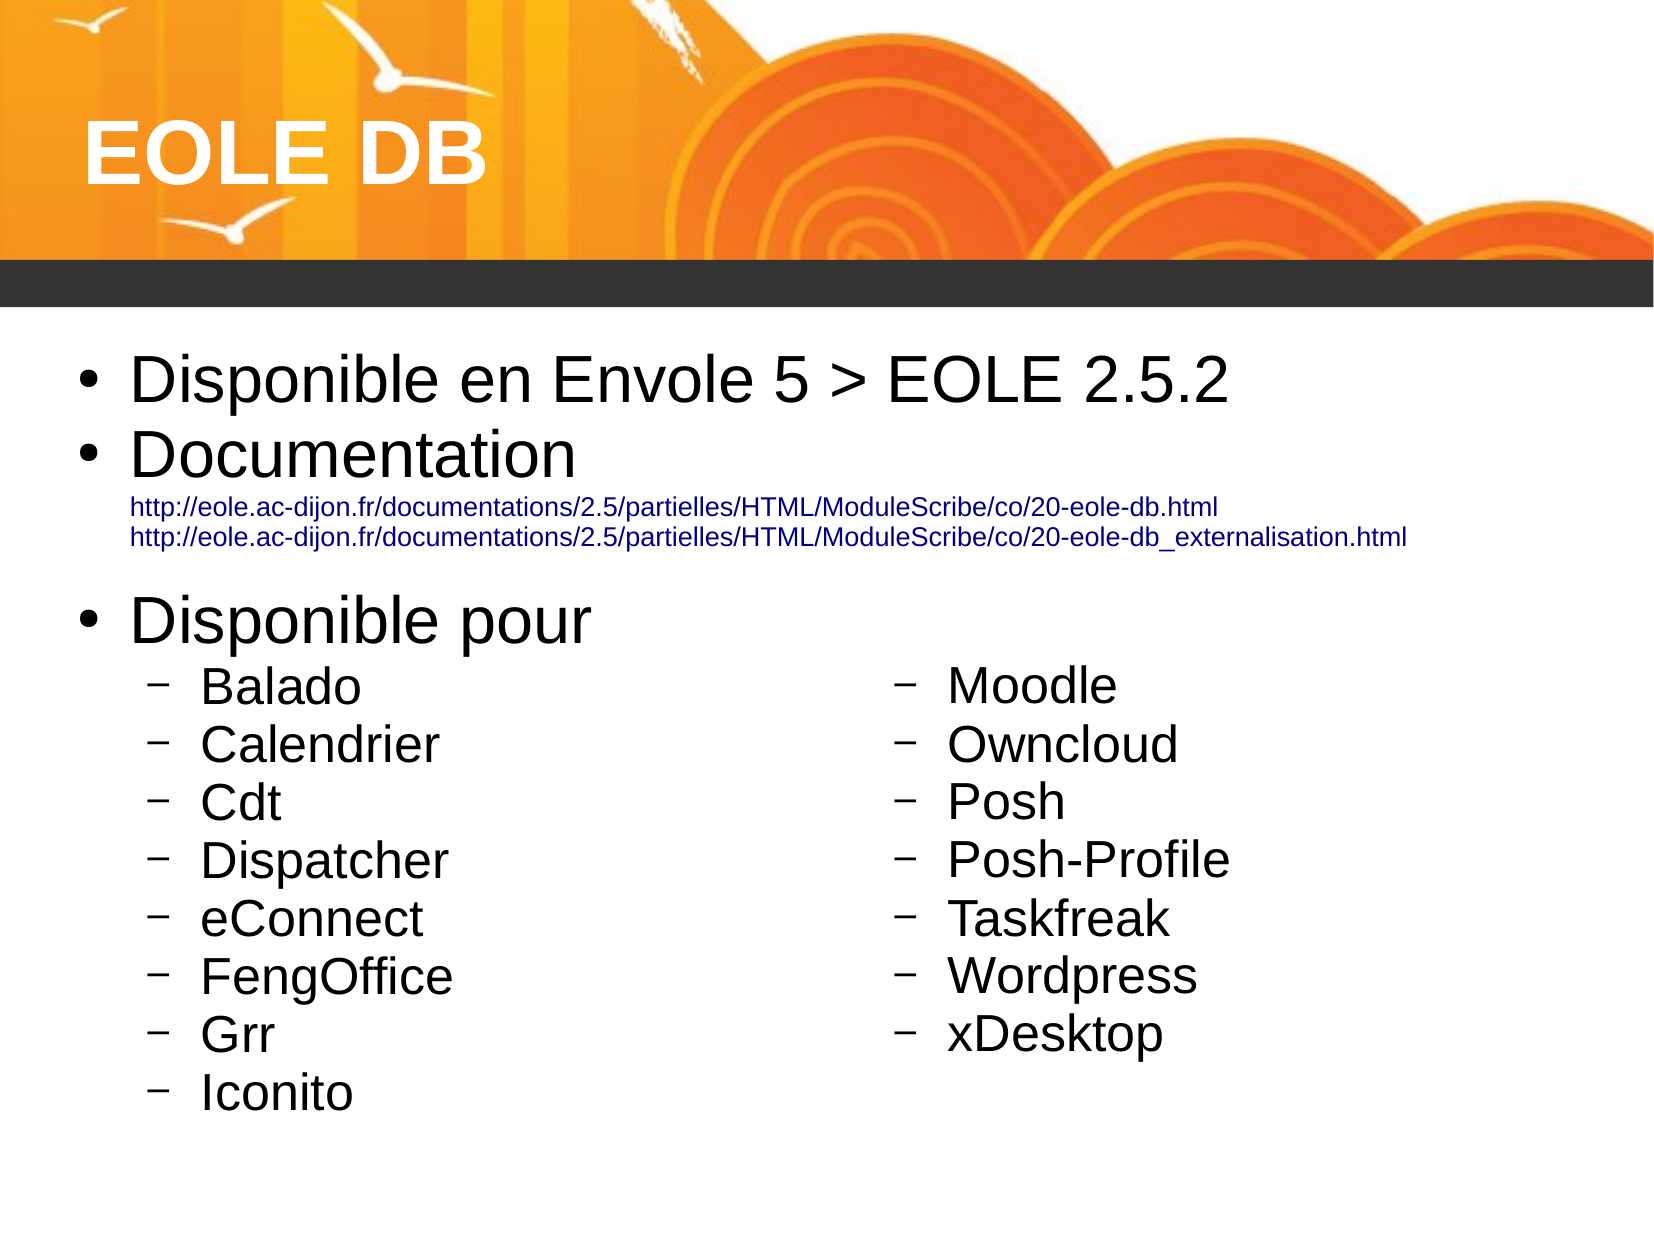

# EOLE DB
Disponible en Envole 5 > EOLE 2.5.2
Documentation
http://eole.ac-dijon.fr/documentations/2.5/partielles/HTML/ModuleScribe/co/20-eole-db.html
http://eole.ac-dijon.fr/documentations/2.5/partielles/HTML/ModuleScribe/co/20-eole-db_externalisation.html
Disponible pour
Balado
Calendrier
Cdt
Dispatcher
eConnect
FengOffice
Grr
Iconito
Moodle
Owncloud
Posh
Posh-Profile
Taskfreak
Wordpress
xDesktop